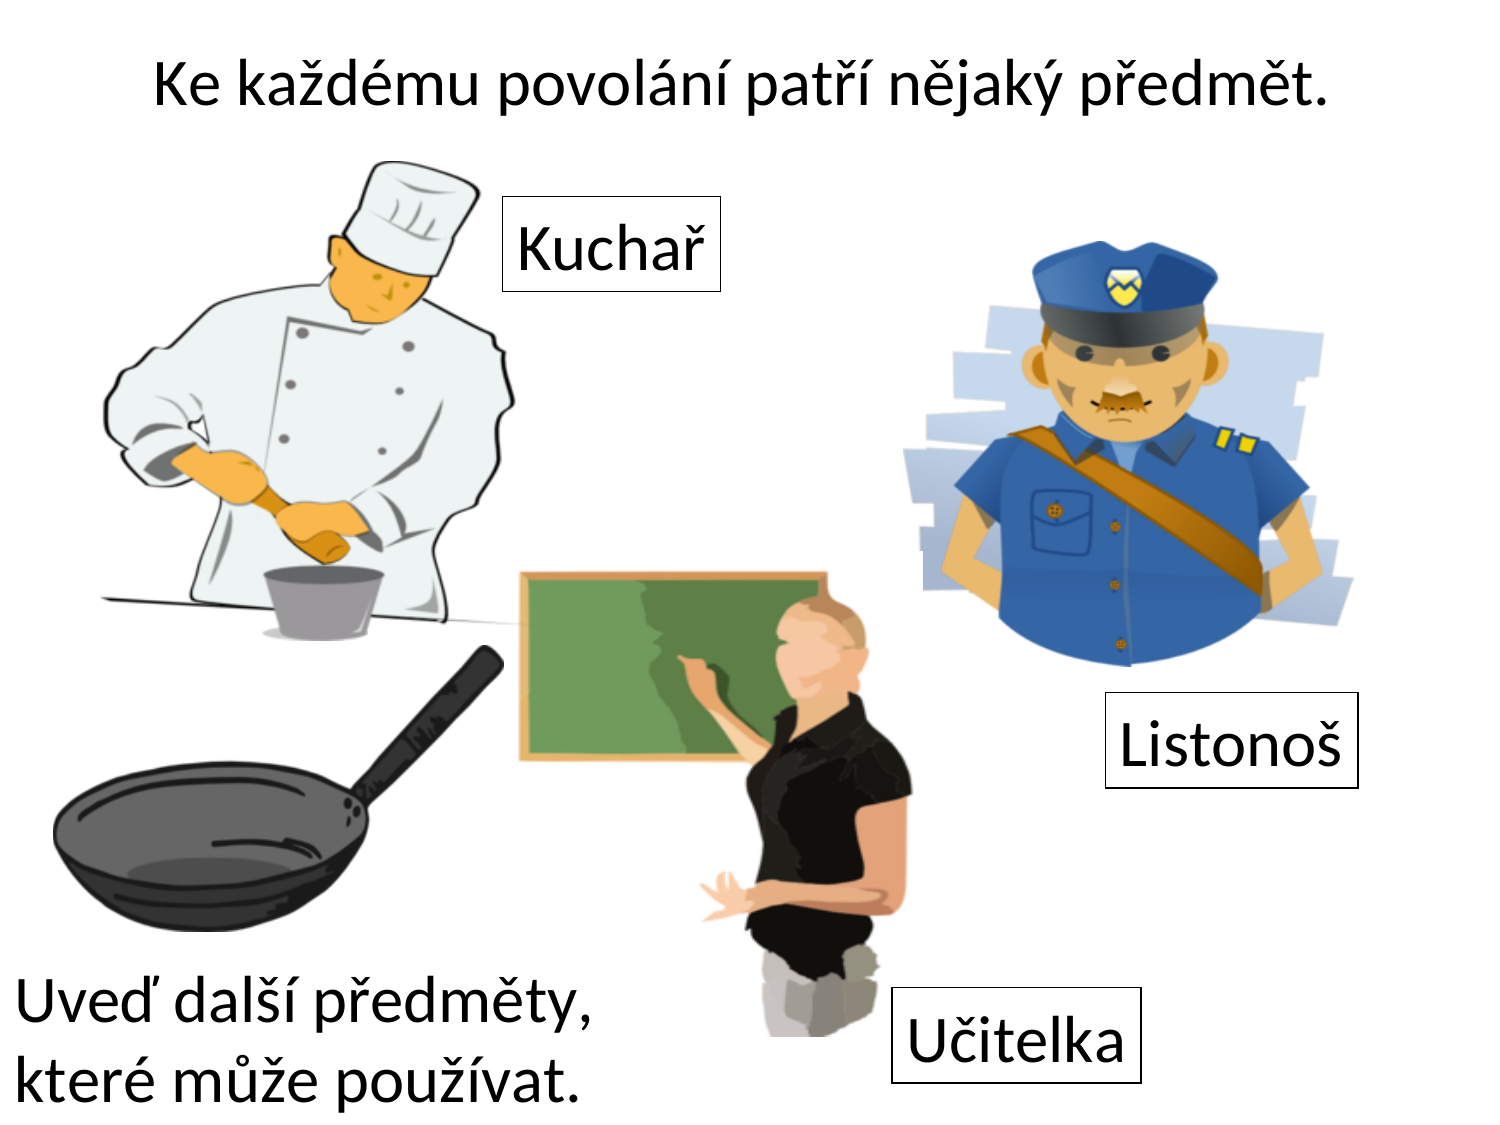

Ke každému povolání patří nějaký předmět.
Kuchař
Listonoš
Uveď další předměty,
které může používat.
Učitelka